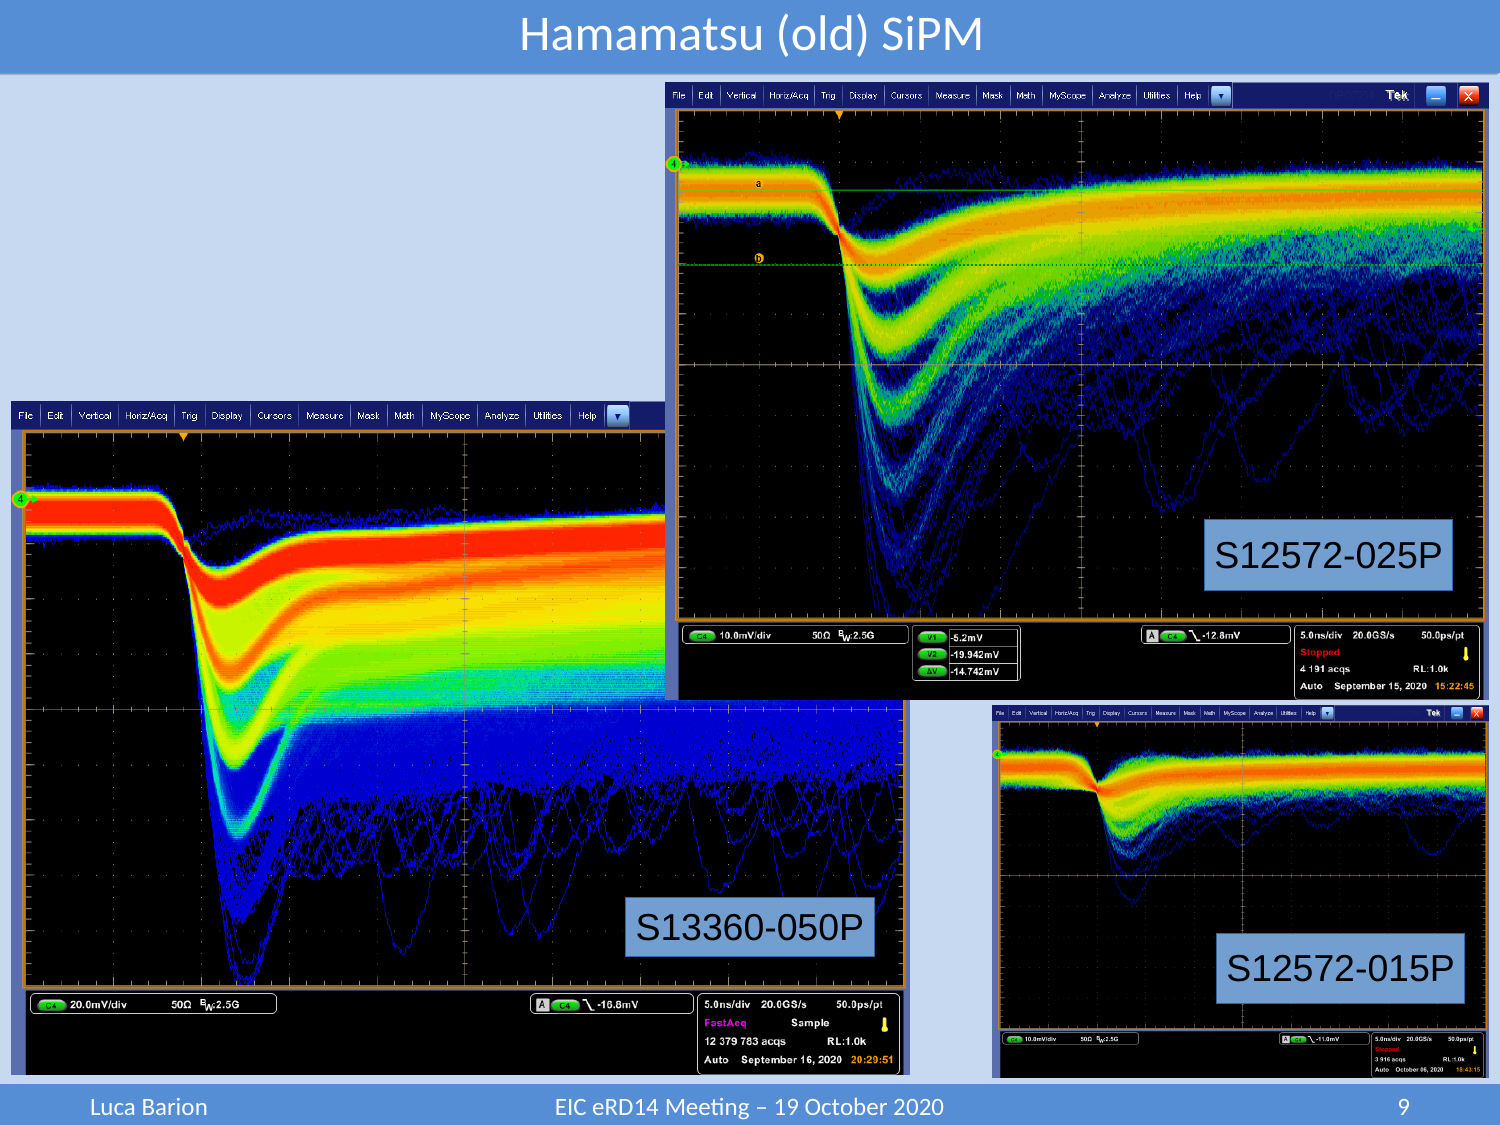

Hamamatsu (old) SiPM
S12572-025P
S13360-050P
S12572-015P
Luca Barion
EIC eRD14 Meeting – 19 October 2020